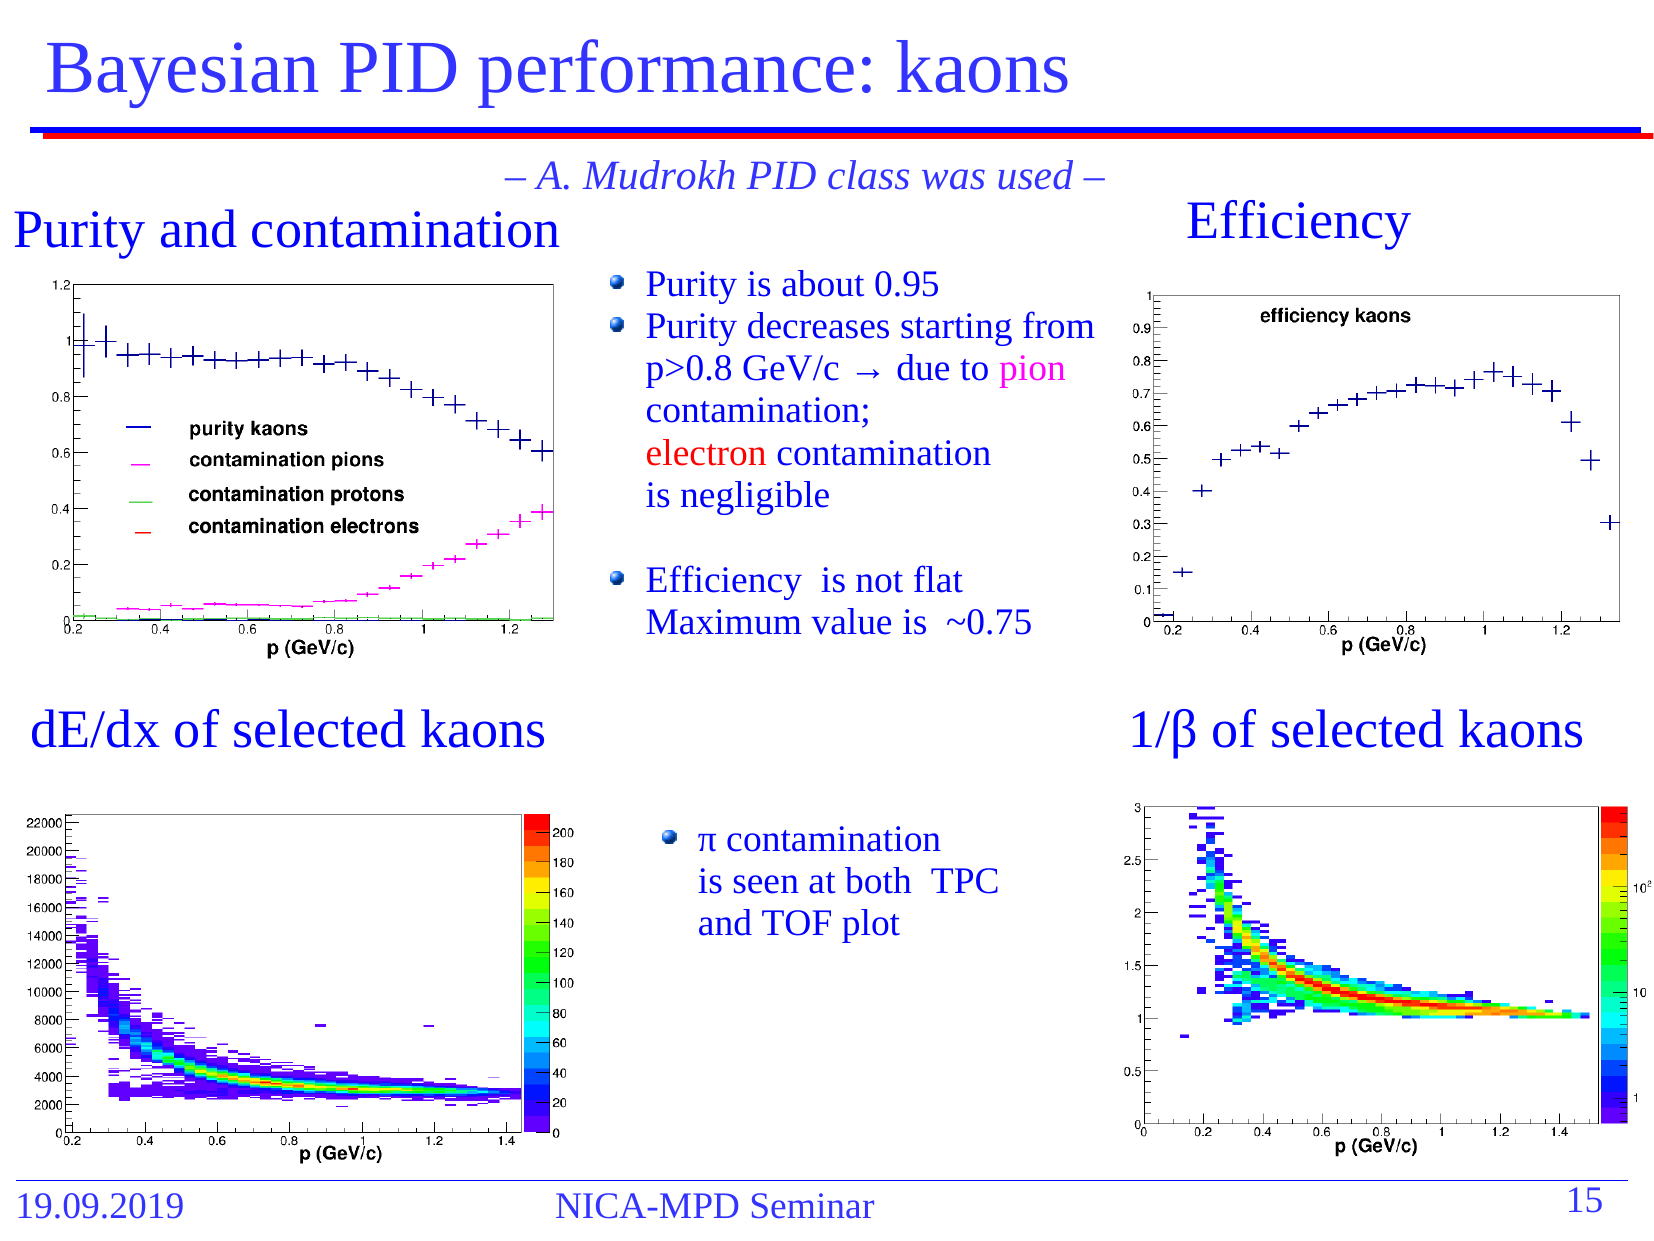

Bayesian PID performance: kaons
– A. Mudrokh PID class was used –
Efficiency
Purity and contamination
Purity is about 0.95
Purity decreases starting from
p>0.8 GeV/c → due to pion
contamination;
electron contamination
is negligible
Efficiency is not flat
Maximum value is ~0.75
1/β of selected kaons
dE/dx of selected kaons
π contamination
is seen at both TPC
and TOF plot
15